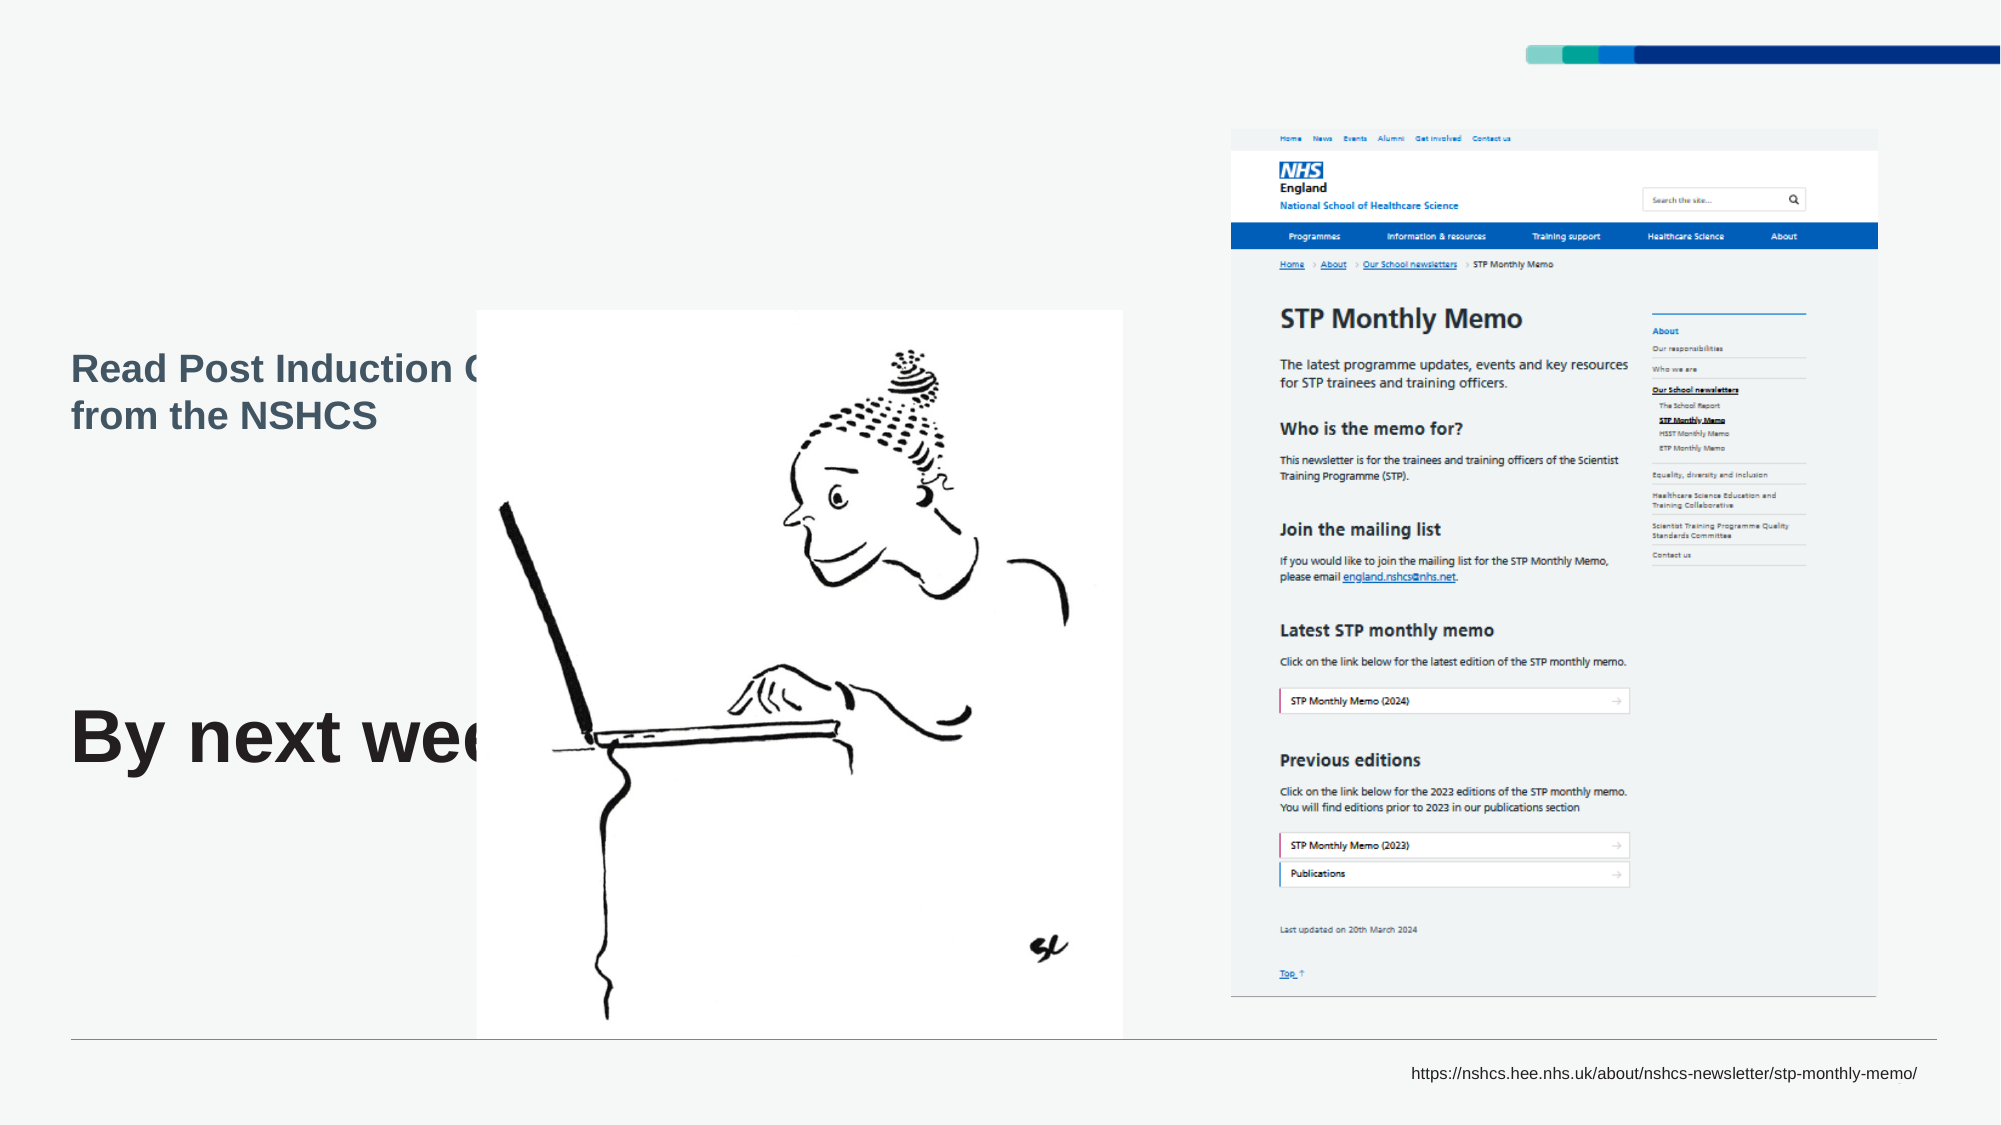

Read Post Induction Communication
from the NSHCS
# By next week…
https://nshcs.hee.nhs.uk/about/nshcs-newsletter/stp-monthly-memo/